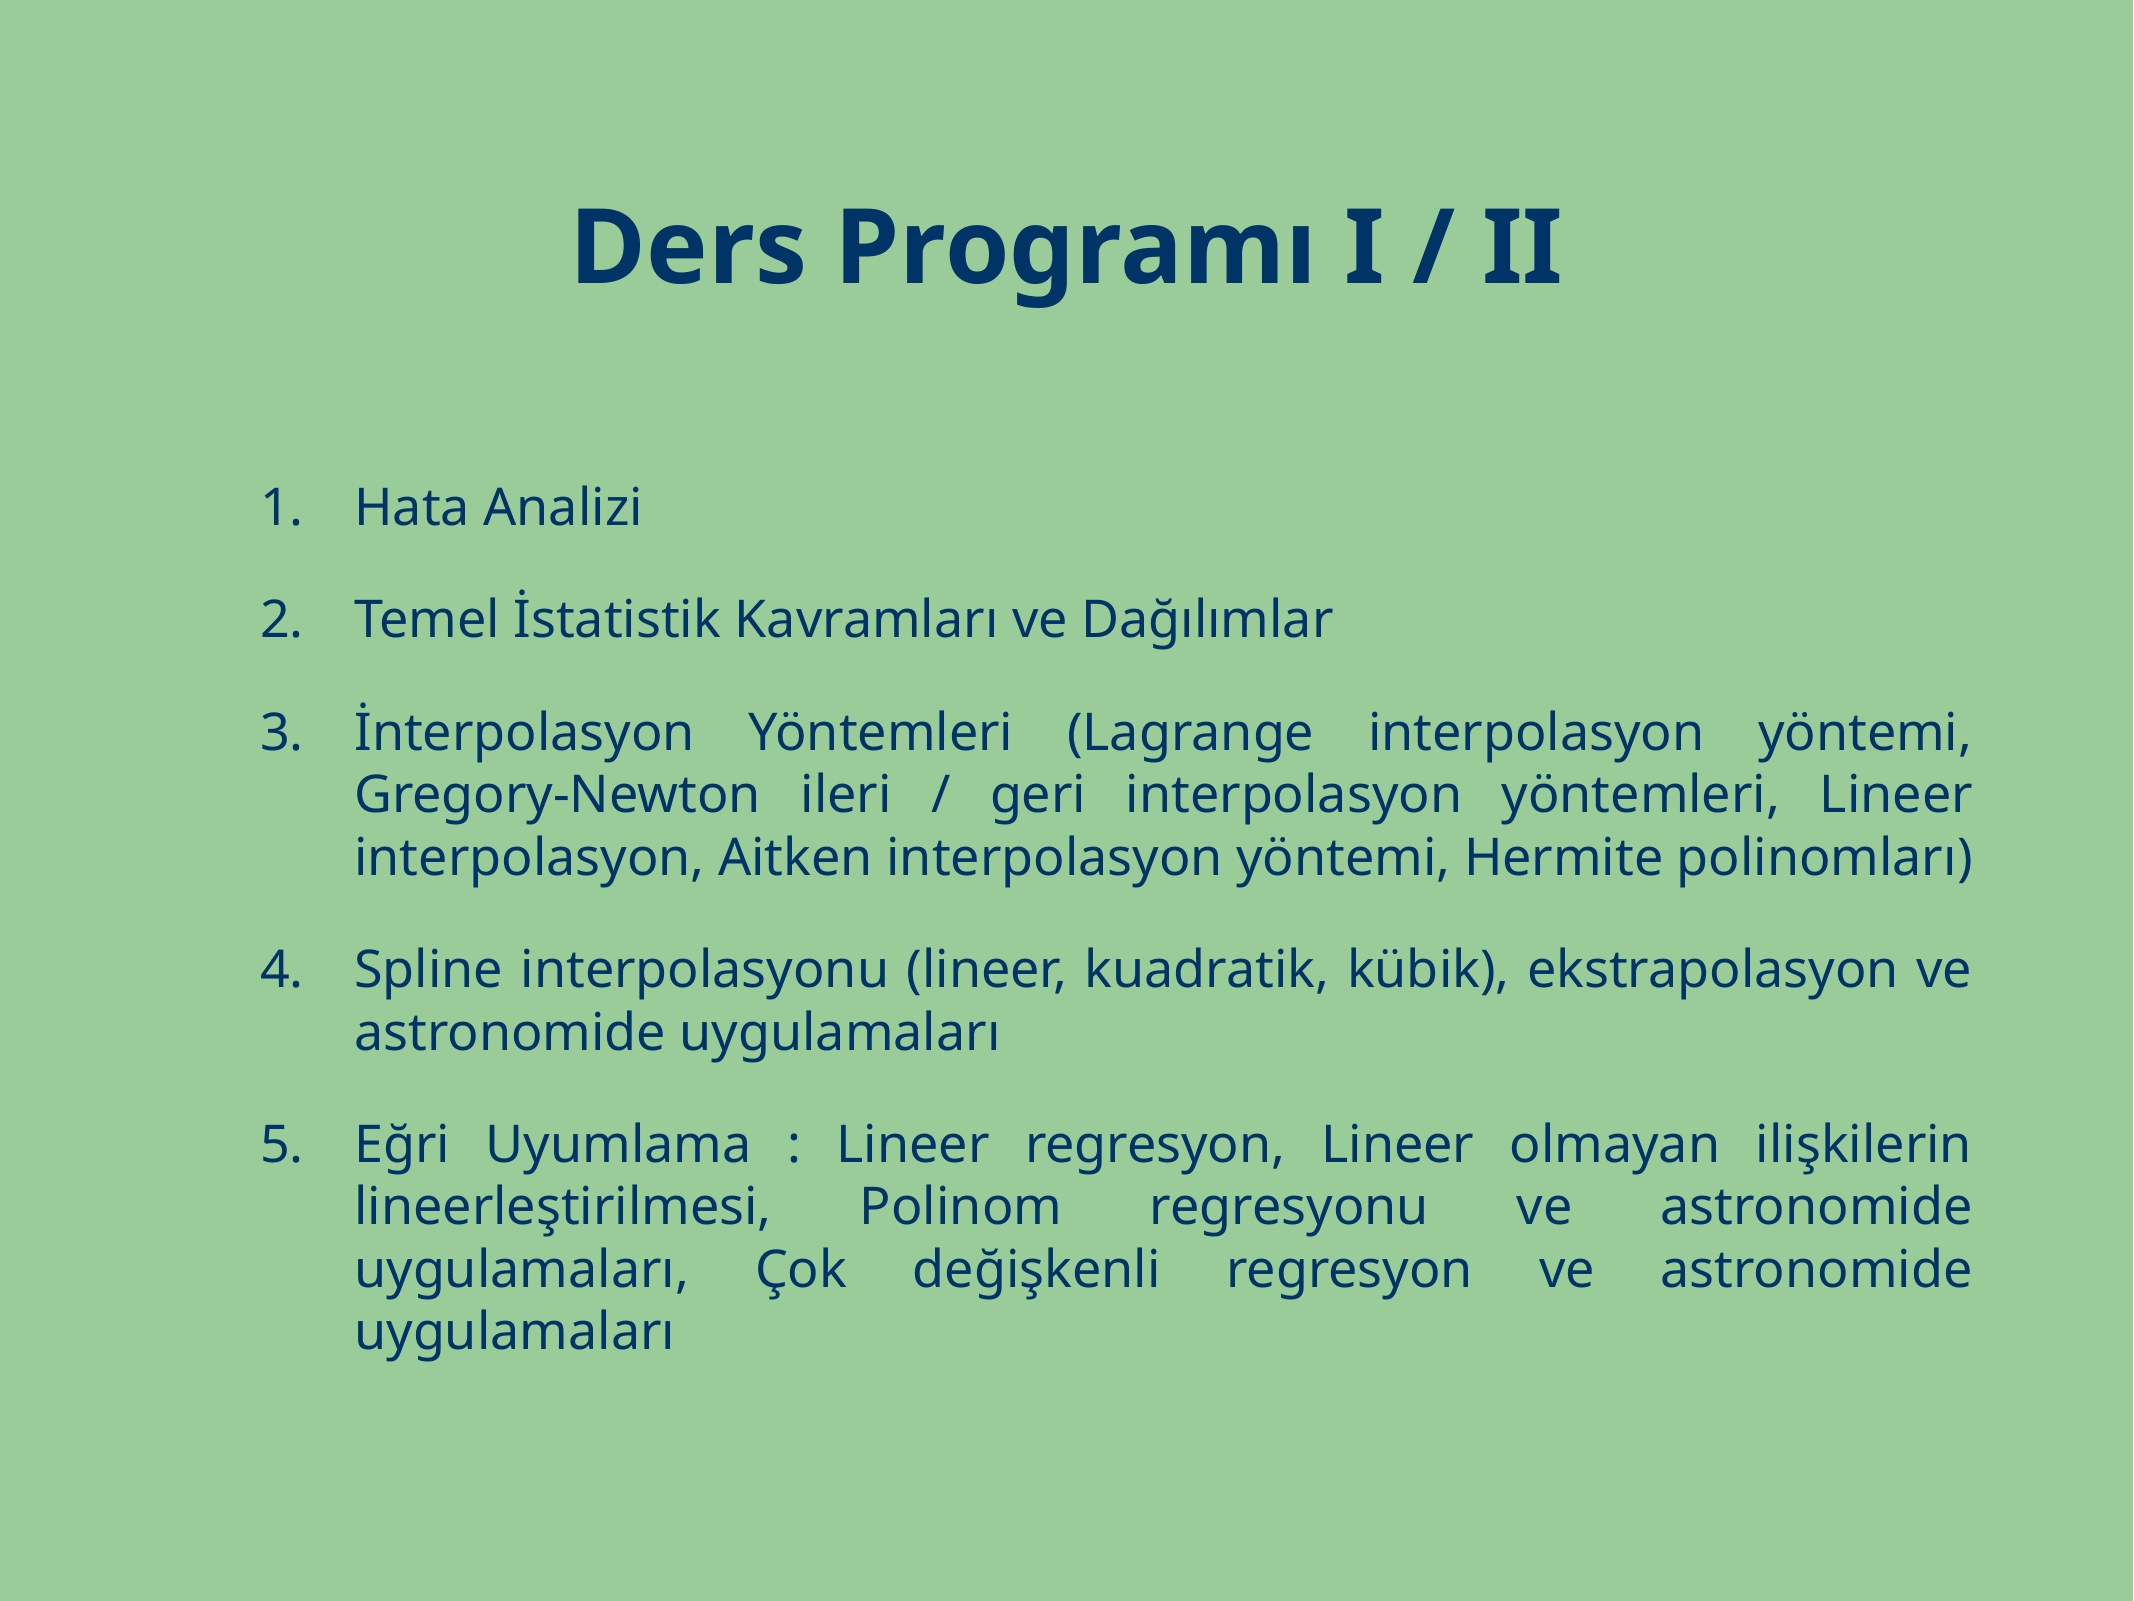

# Ders Programı I / II
Hata Analizi
Temel İstatistik Kavramları ve Dağılımlar
İnterpolasyon Yöntemleri (Lagrange interpolasyon yöntemi, Gregory-Newton ileri / geri interpolasyon yöntemleri, Lineer interpolasyon, Aitken interpolasyon yöntemi, Hermite polinomları)
Spline interpolasyonu (lineer, kuadratik, kübik), ekstrapolasyon ve astronomide uygulamaları
Eğri Uyumlama : Lineer regresyon, Lineer olmayan ilişkilerin lineerleştirilmesi, Polinom regresyonu ve astronomide uygulamaları, Çok değişkenli regresyon ve astronomide uygulamaları